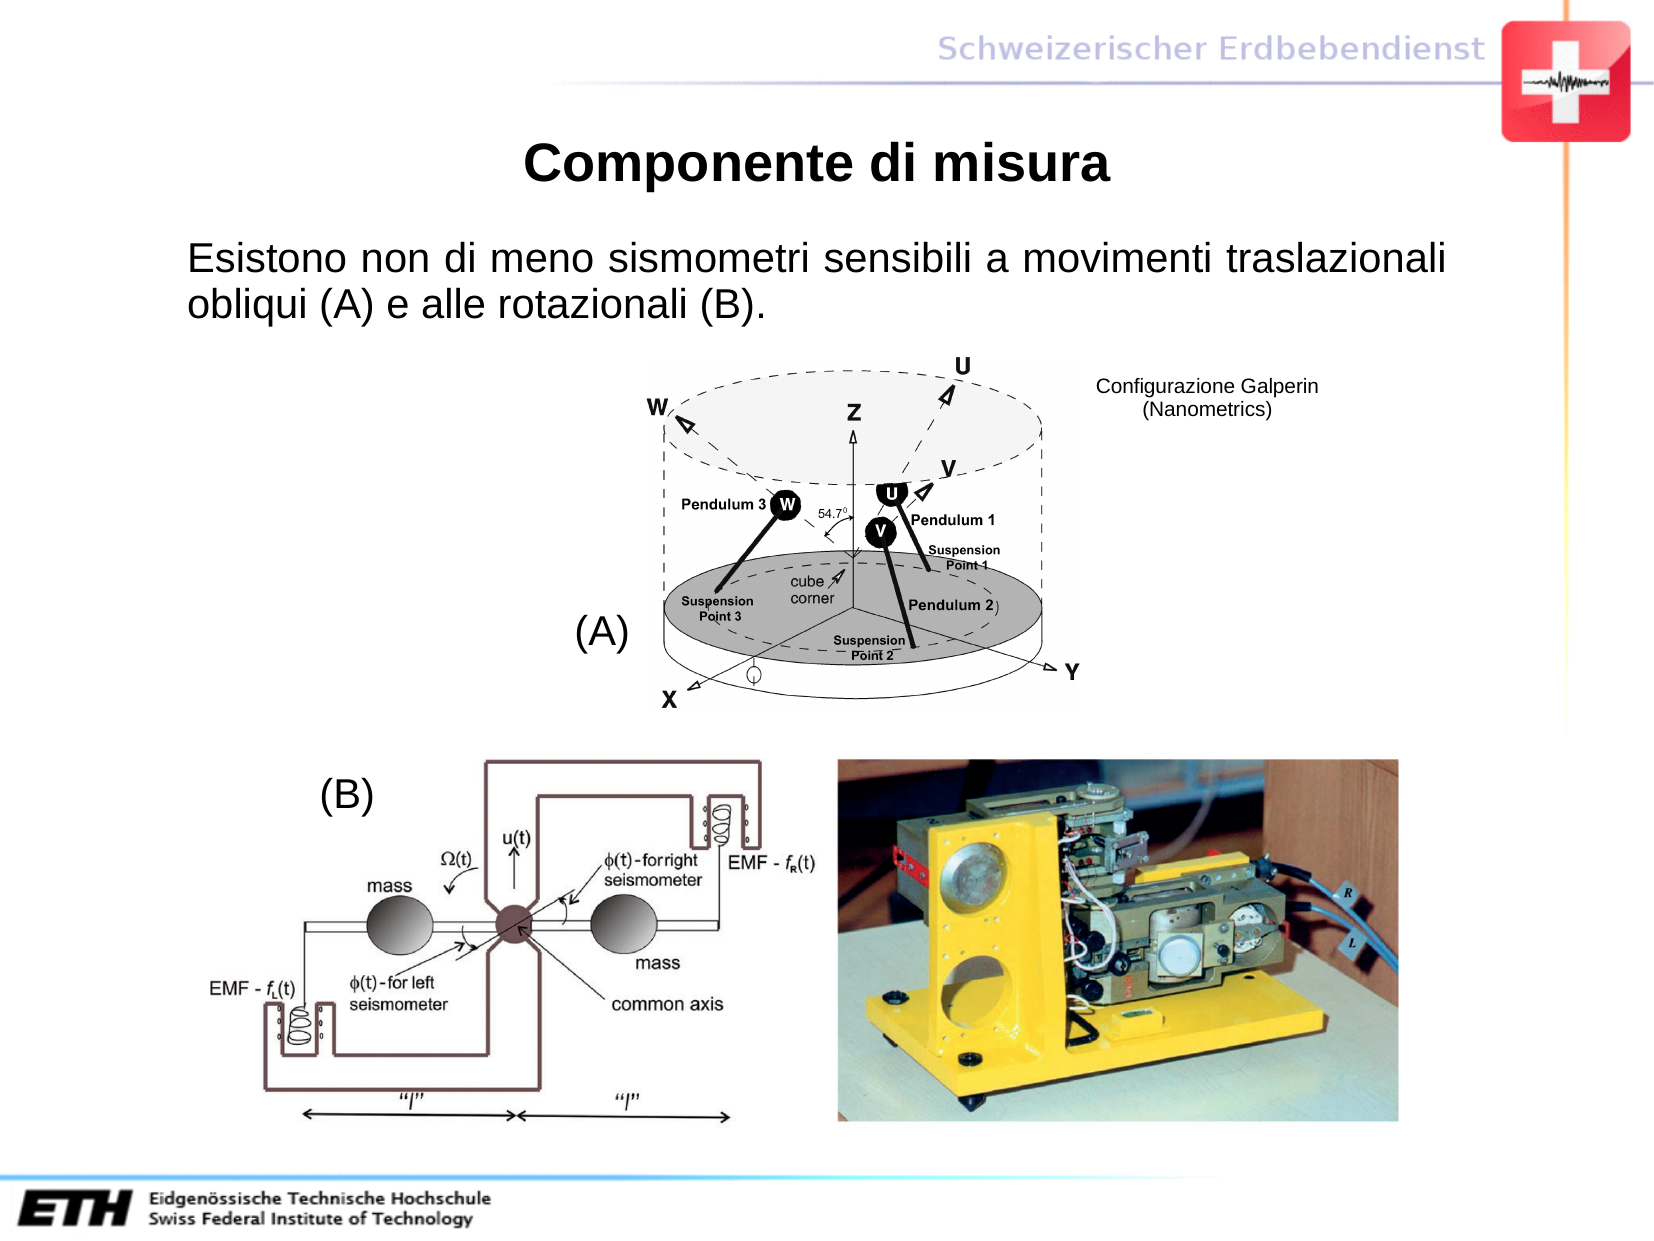

Componente di misura
Esistono non di meno sismometri sensibili a movimenti traslazionali obliqui (A) e alle rotazionali (B).
Configurazione Galperin (Nanometrics)
(A)
(B)